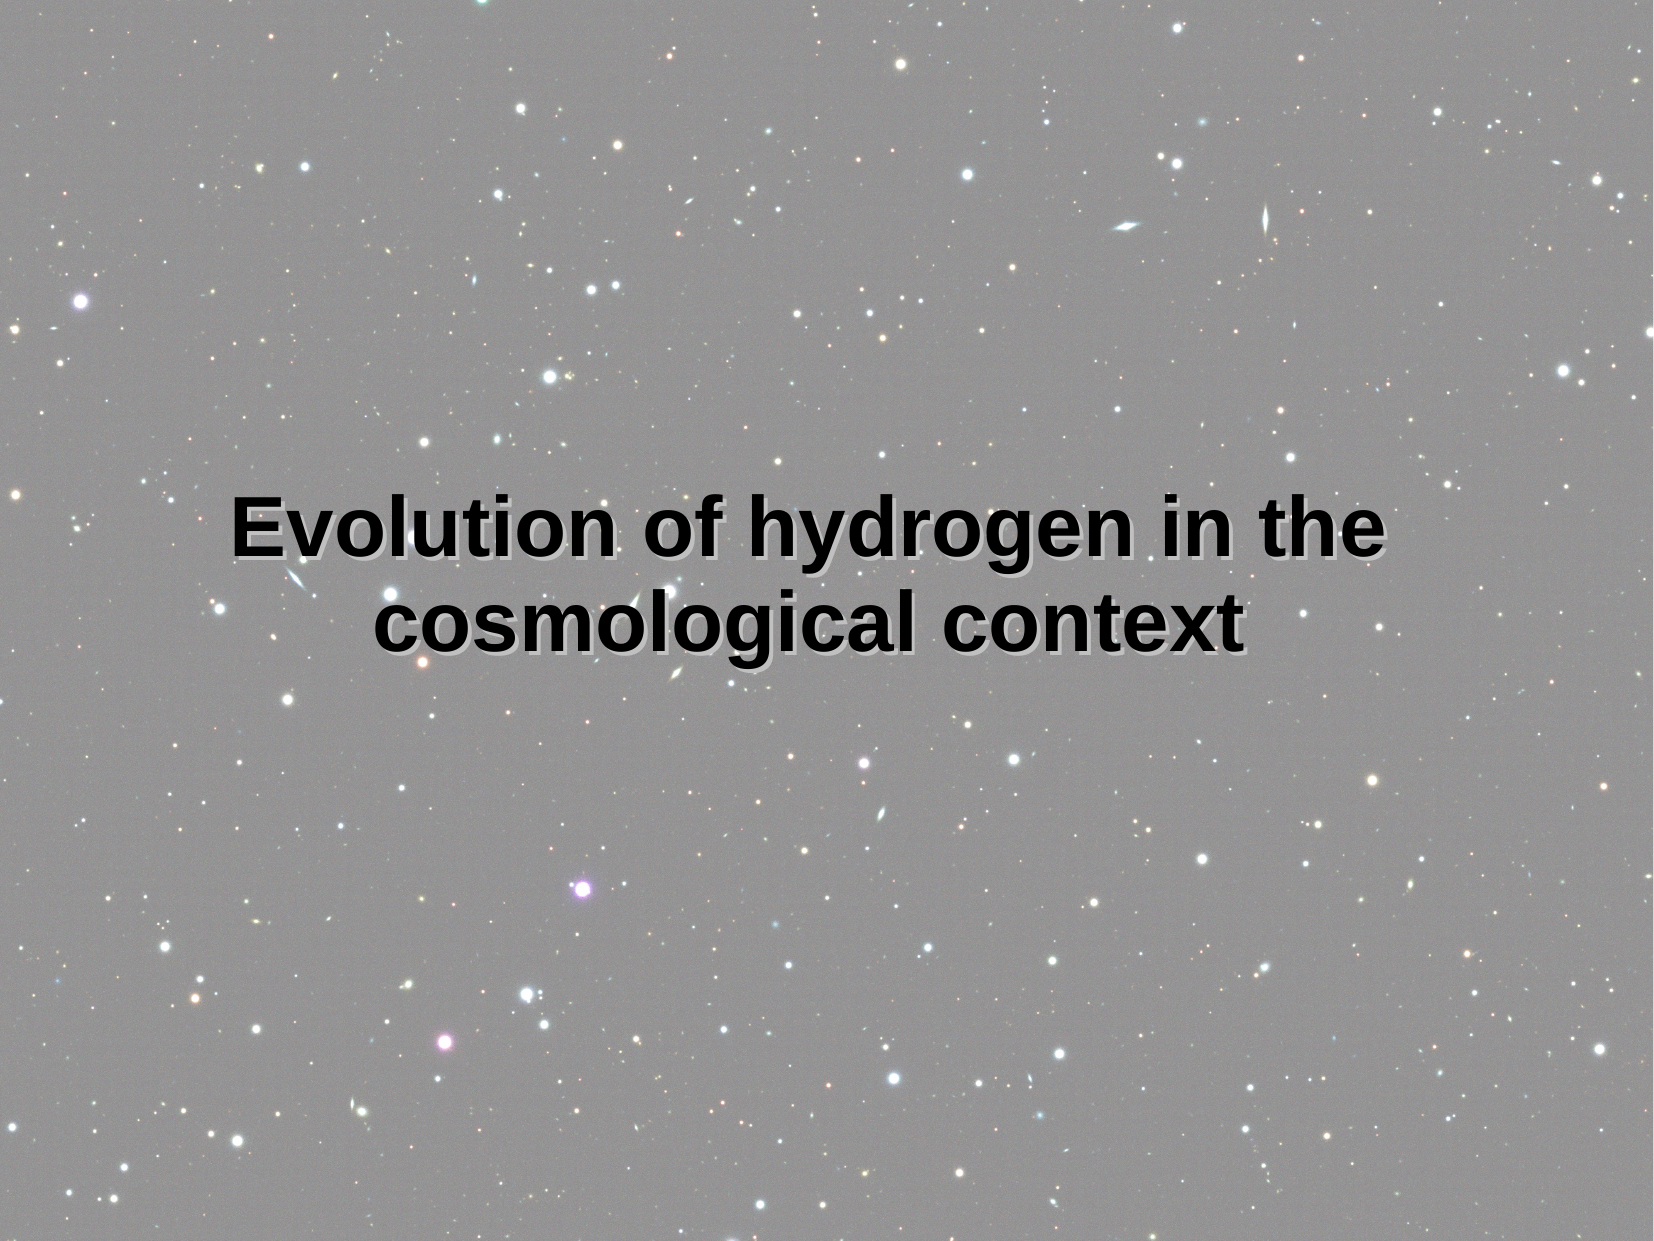

#
Evolution of hydrogen in the cosmological context